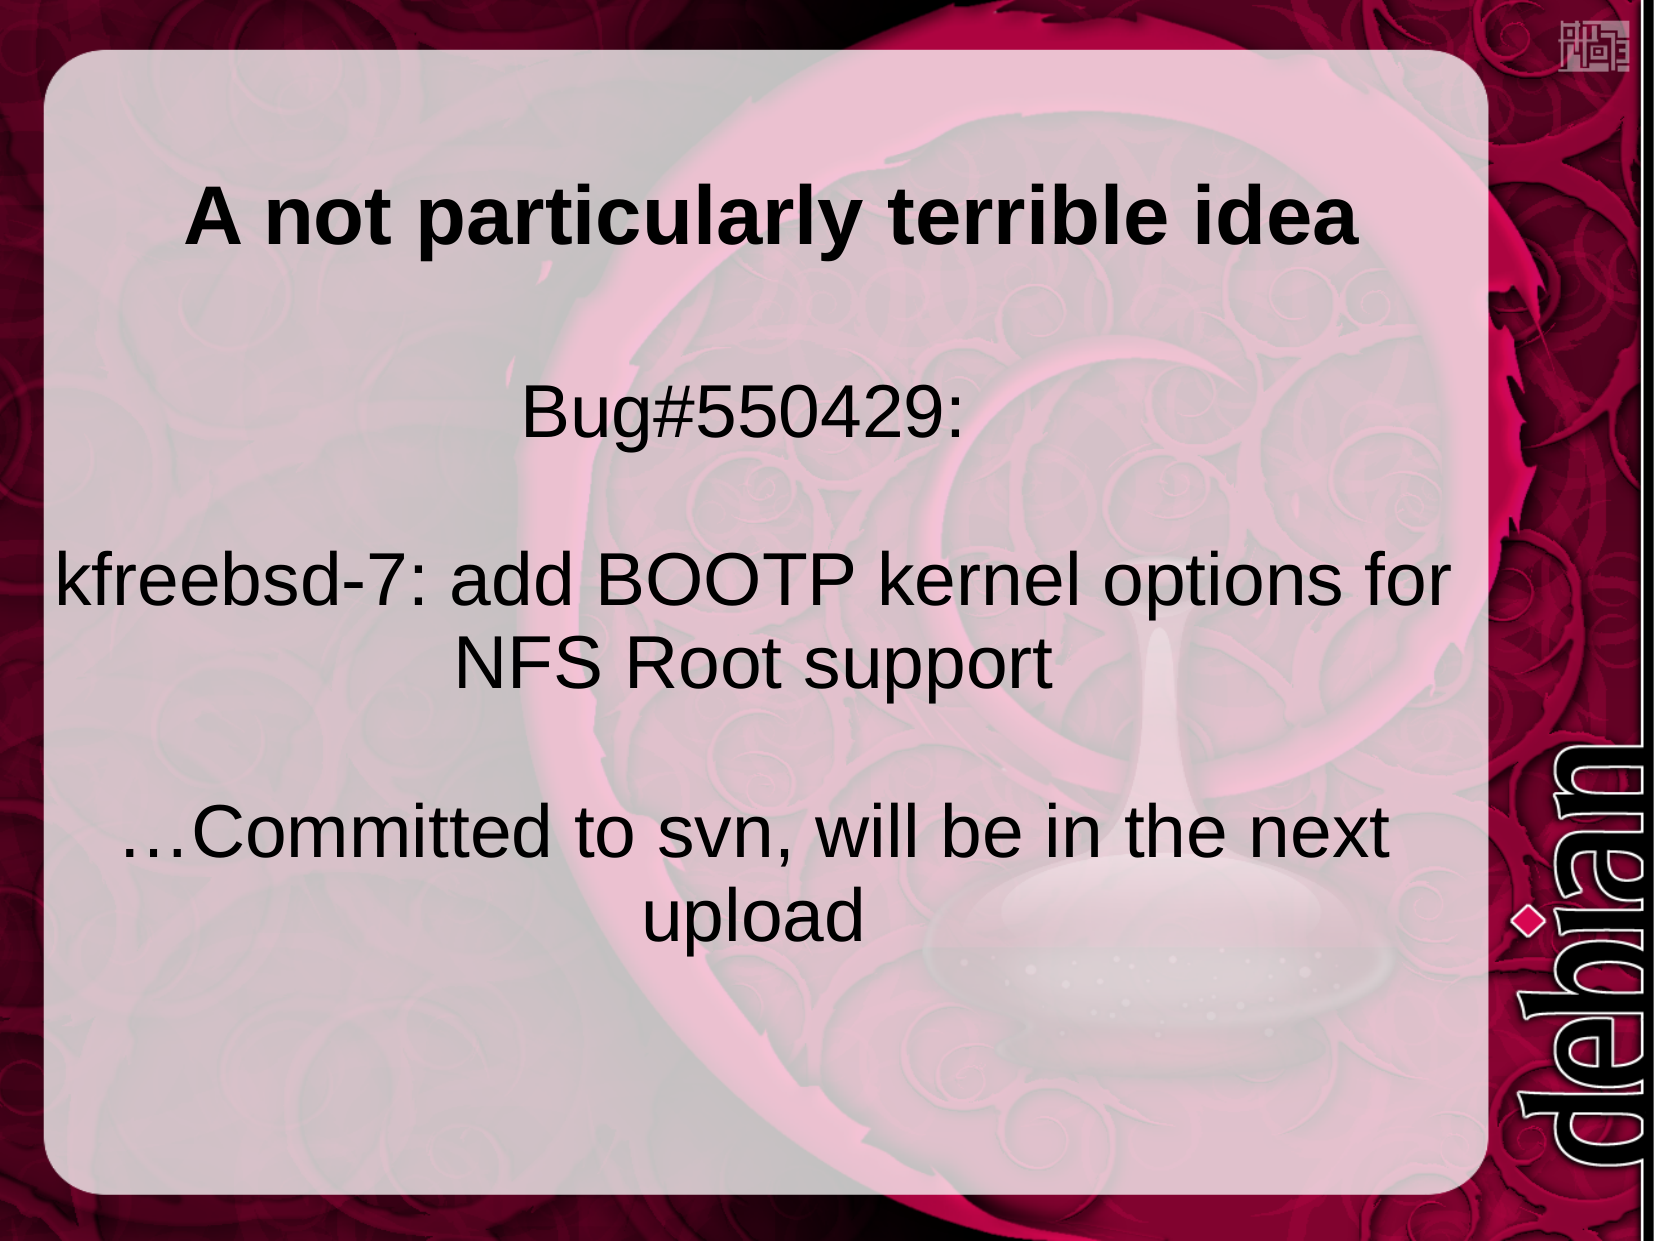

# A not particularly terrible idea
Bug#550429:
kfreebsd-7: add BOOTP kernel options for NFS Root support
…Committed to svn, will be in the next upload